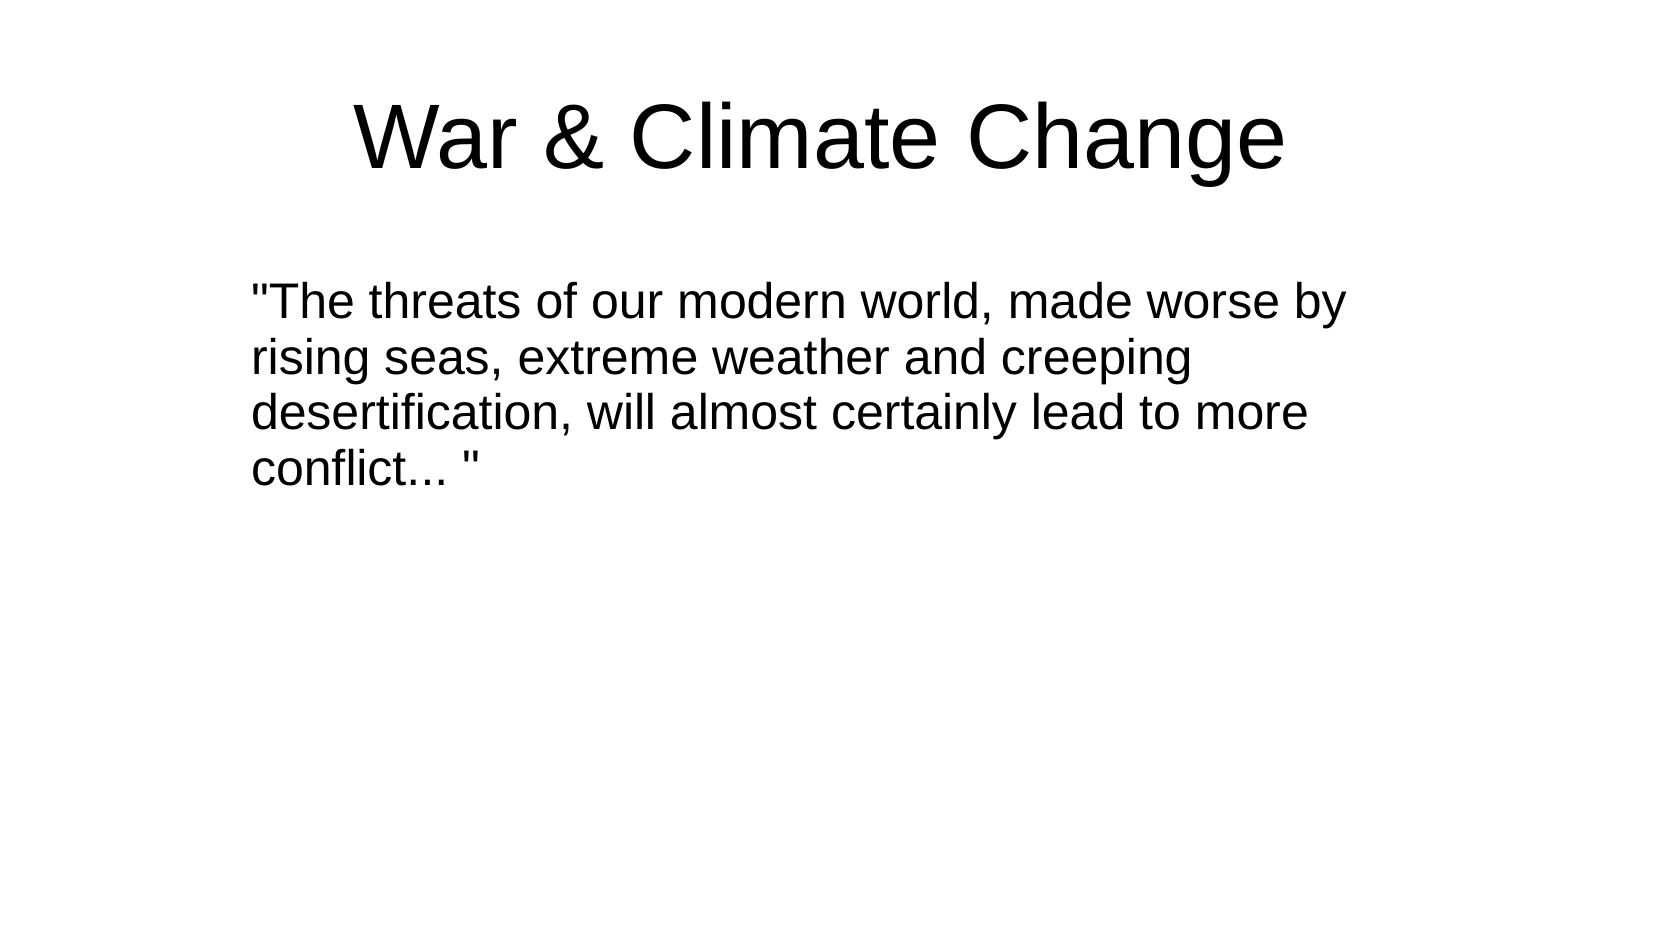

# War & Climate Change
"The threats of our modern world, made worse by rising seas, extreme weather and creeping desertification, will almost certainly lead to more conflict... "